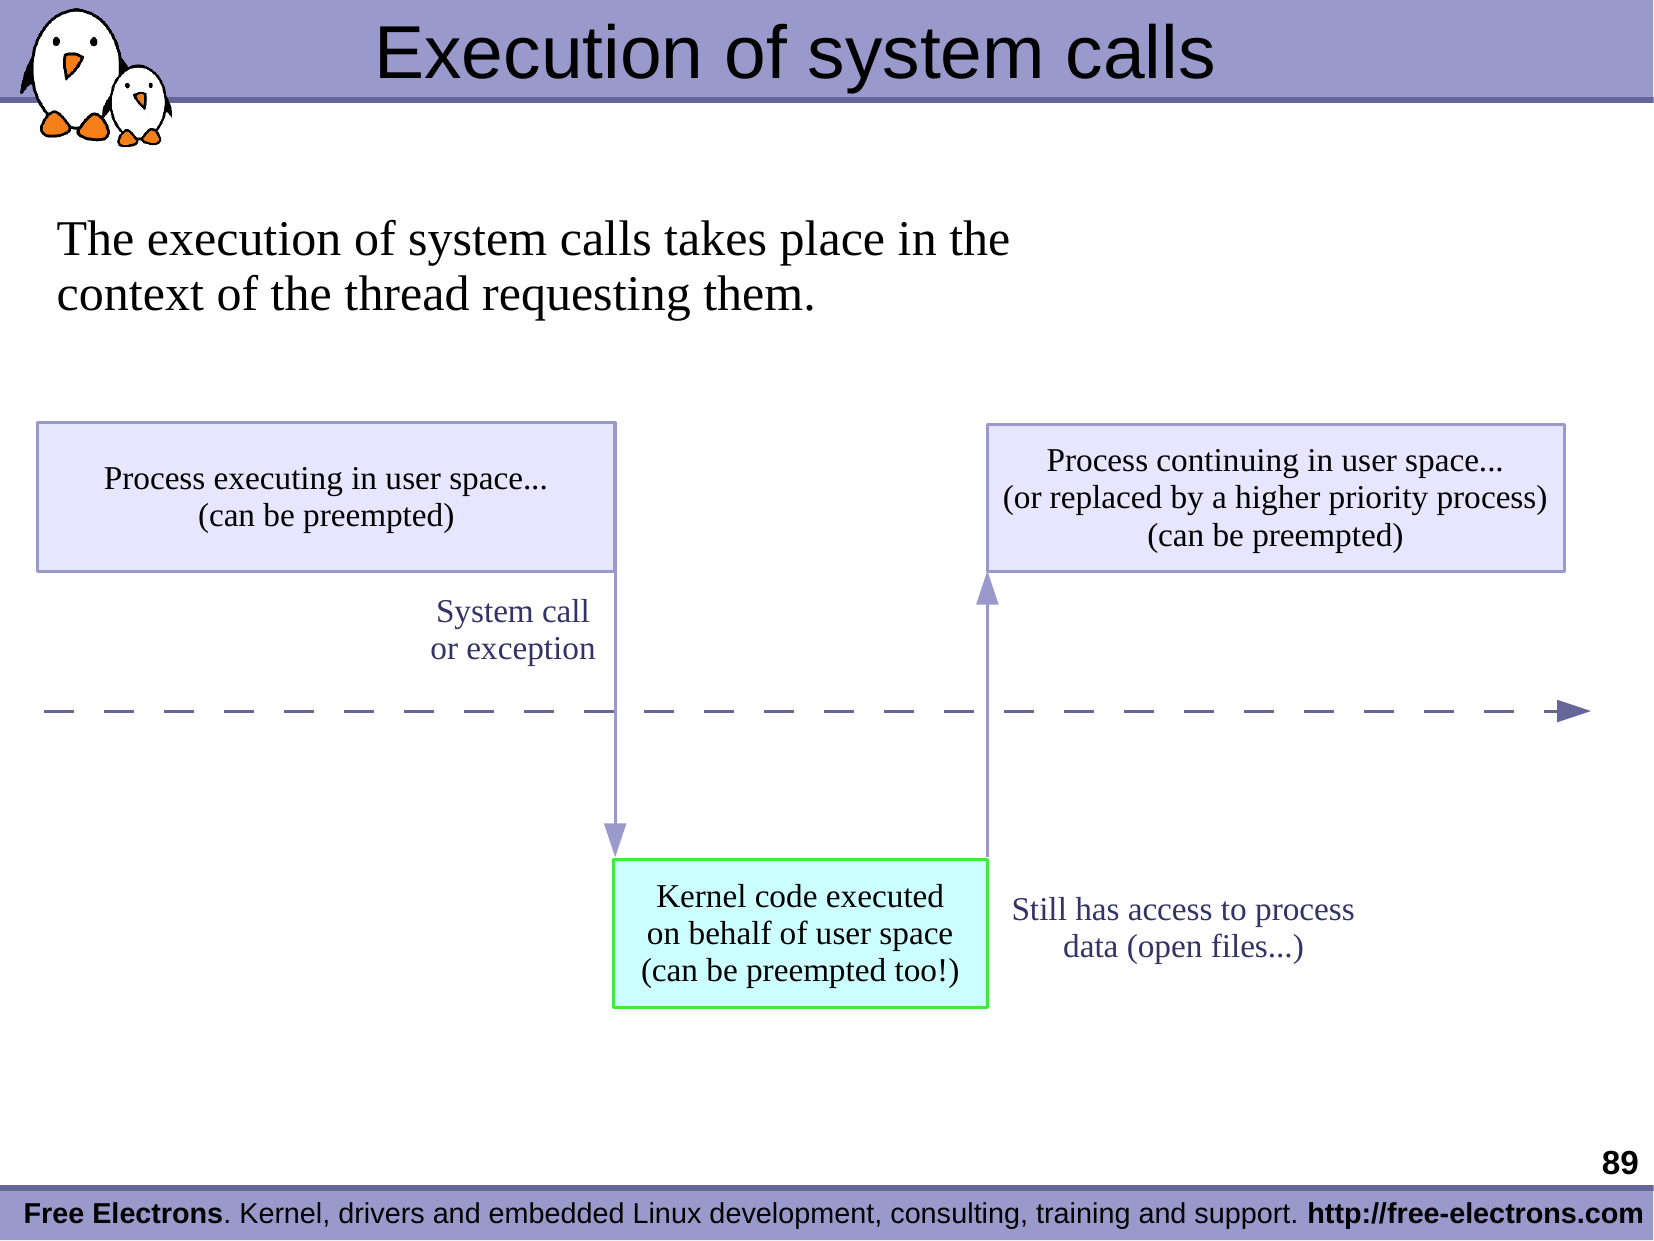

# Execution of system calls
The execution of system calls takes place in the
context of the thread requesting them.
Process executing in user space...
(can be preempted)
Process continuing in user space...
(or replaced by a higher priority process)
(can be preempted)
System call
or exception
Kernel code executed
on behalf of user space
(can be preempted too!)
Still has access to process
data (open files...)